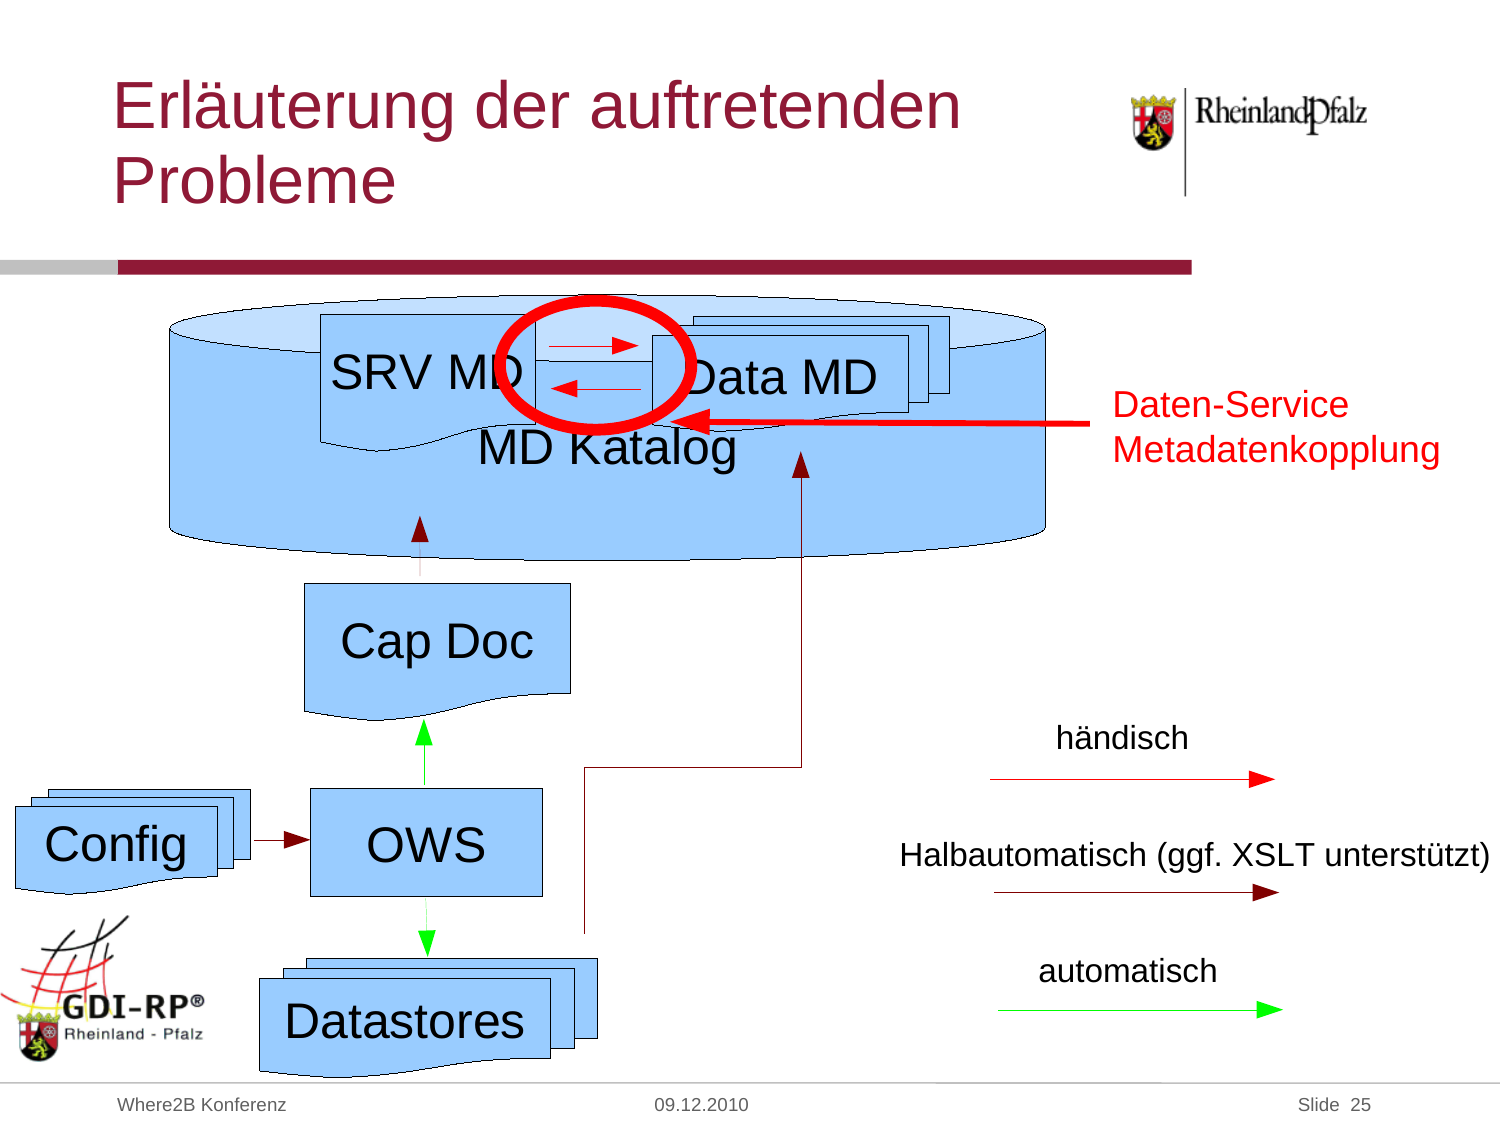

# Erläuterung der auftretenden Probleme
MD Katalog
SRV MD
Data MD
Daten-Service
Metadatenkopplung
Cap Doc
händisch
Config
OWS
Halbautomatisch (ggf. XSLT unterstützt)
automatisch
Datastores